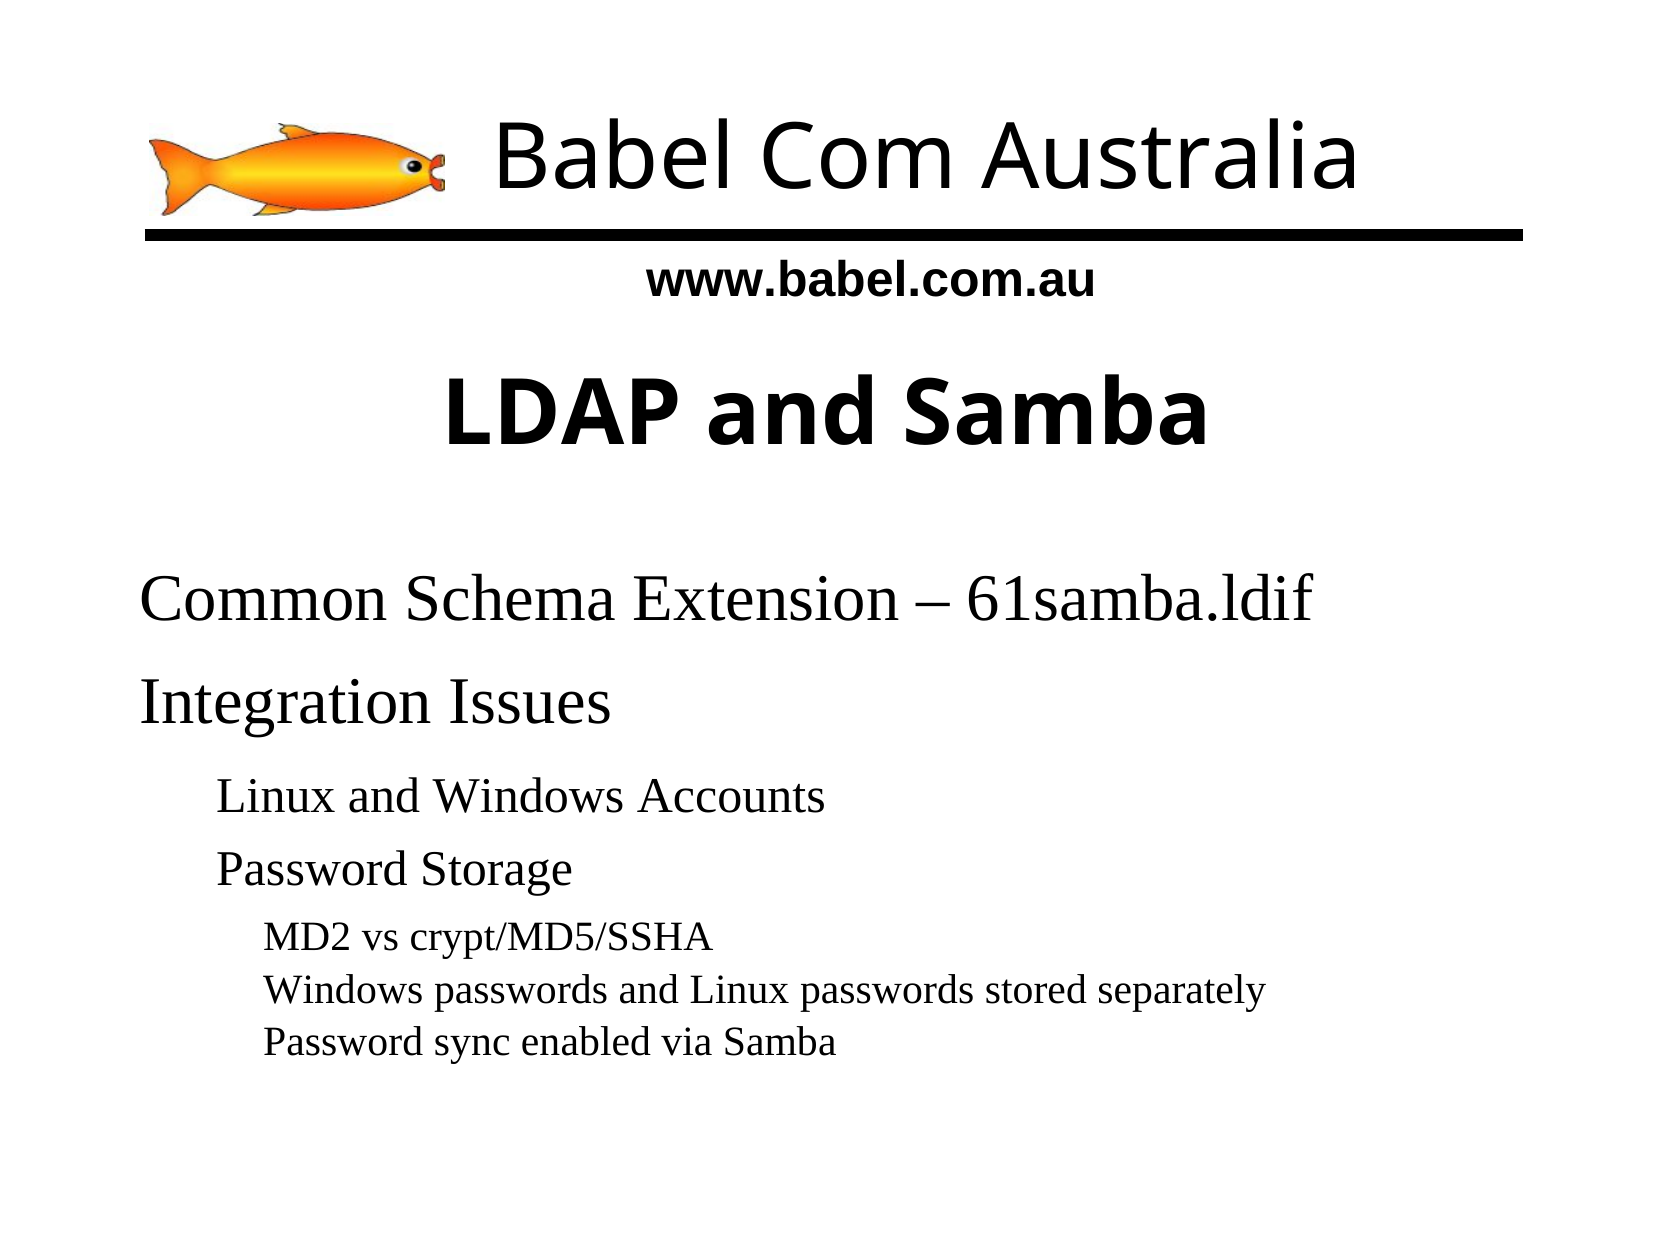

# LDAP and Samba
Common Schema Extension – 61samba.ldif
Integration Issues
Linux and Windows Accounts
Password Storage
MD2 vs crypt/MD5/SSHA
Windows passwords and Linux passwords stored separately
Password sync enabled via Samba